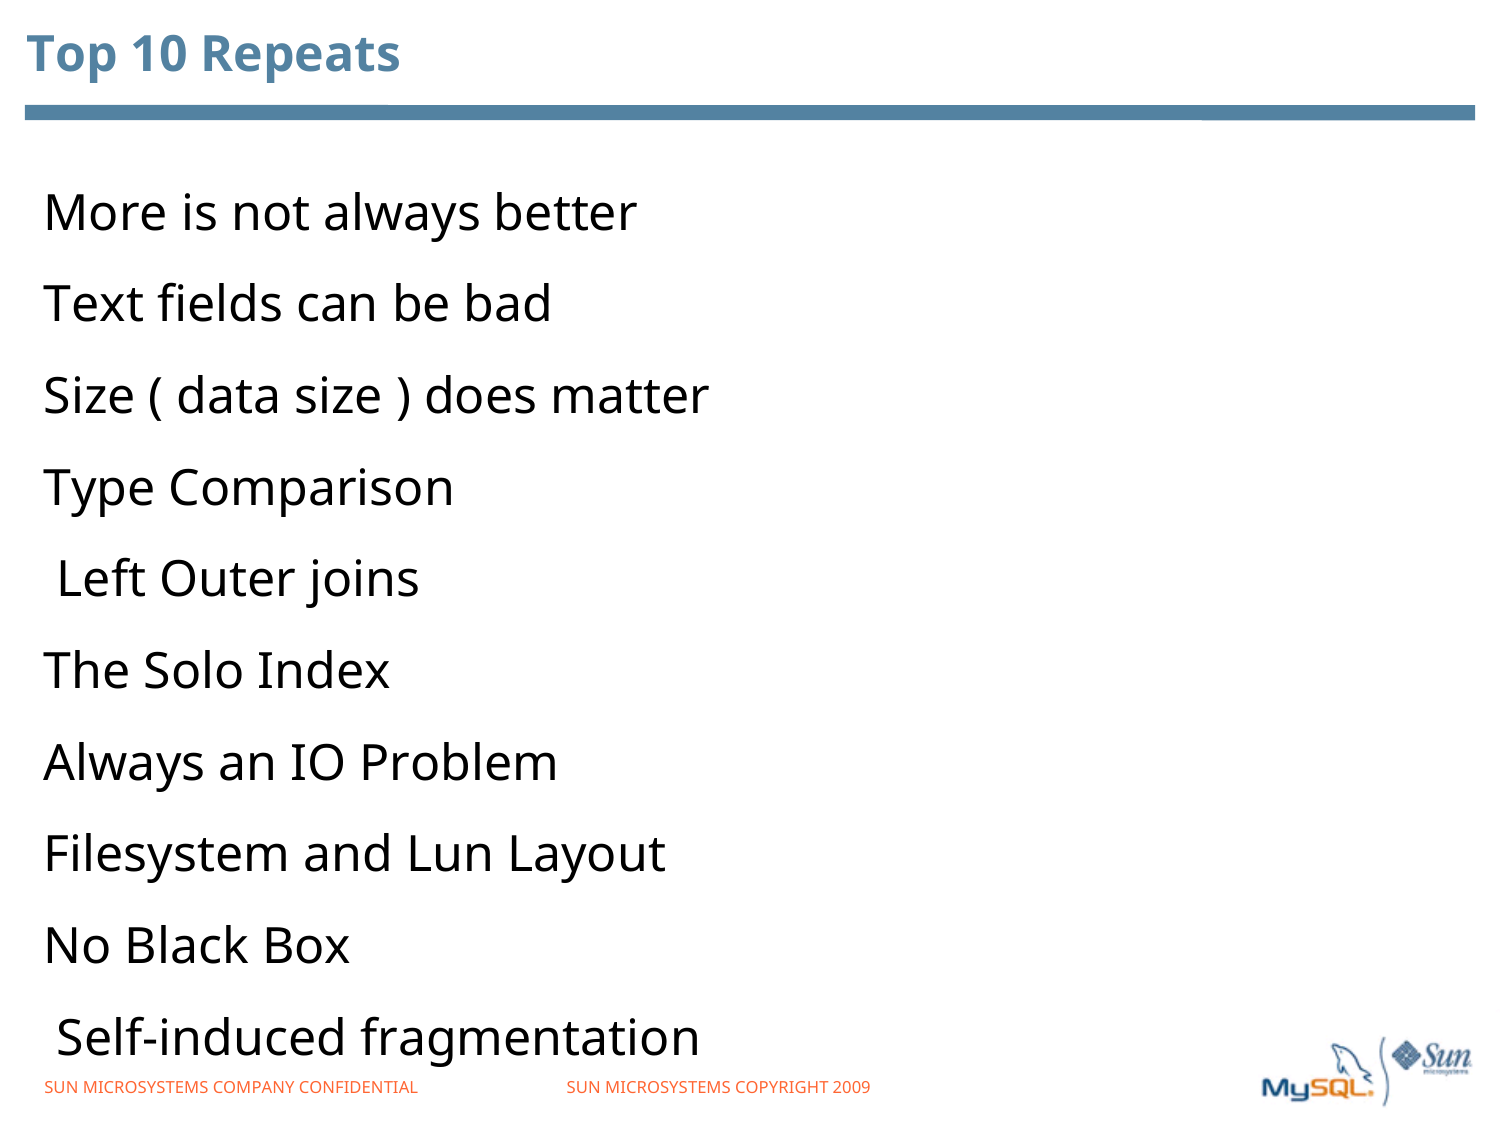

# Top 10 Repeats
More is not always better
Text fields can be bad
Size ( data size ) does matter
Type Comparison
 Left Outer joins
The Solo Index
Always an IO Problem
Filesystem and Lun Layout
No Black Box
 Self-induced fragmentation